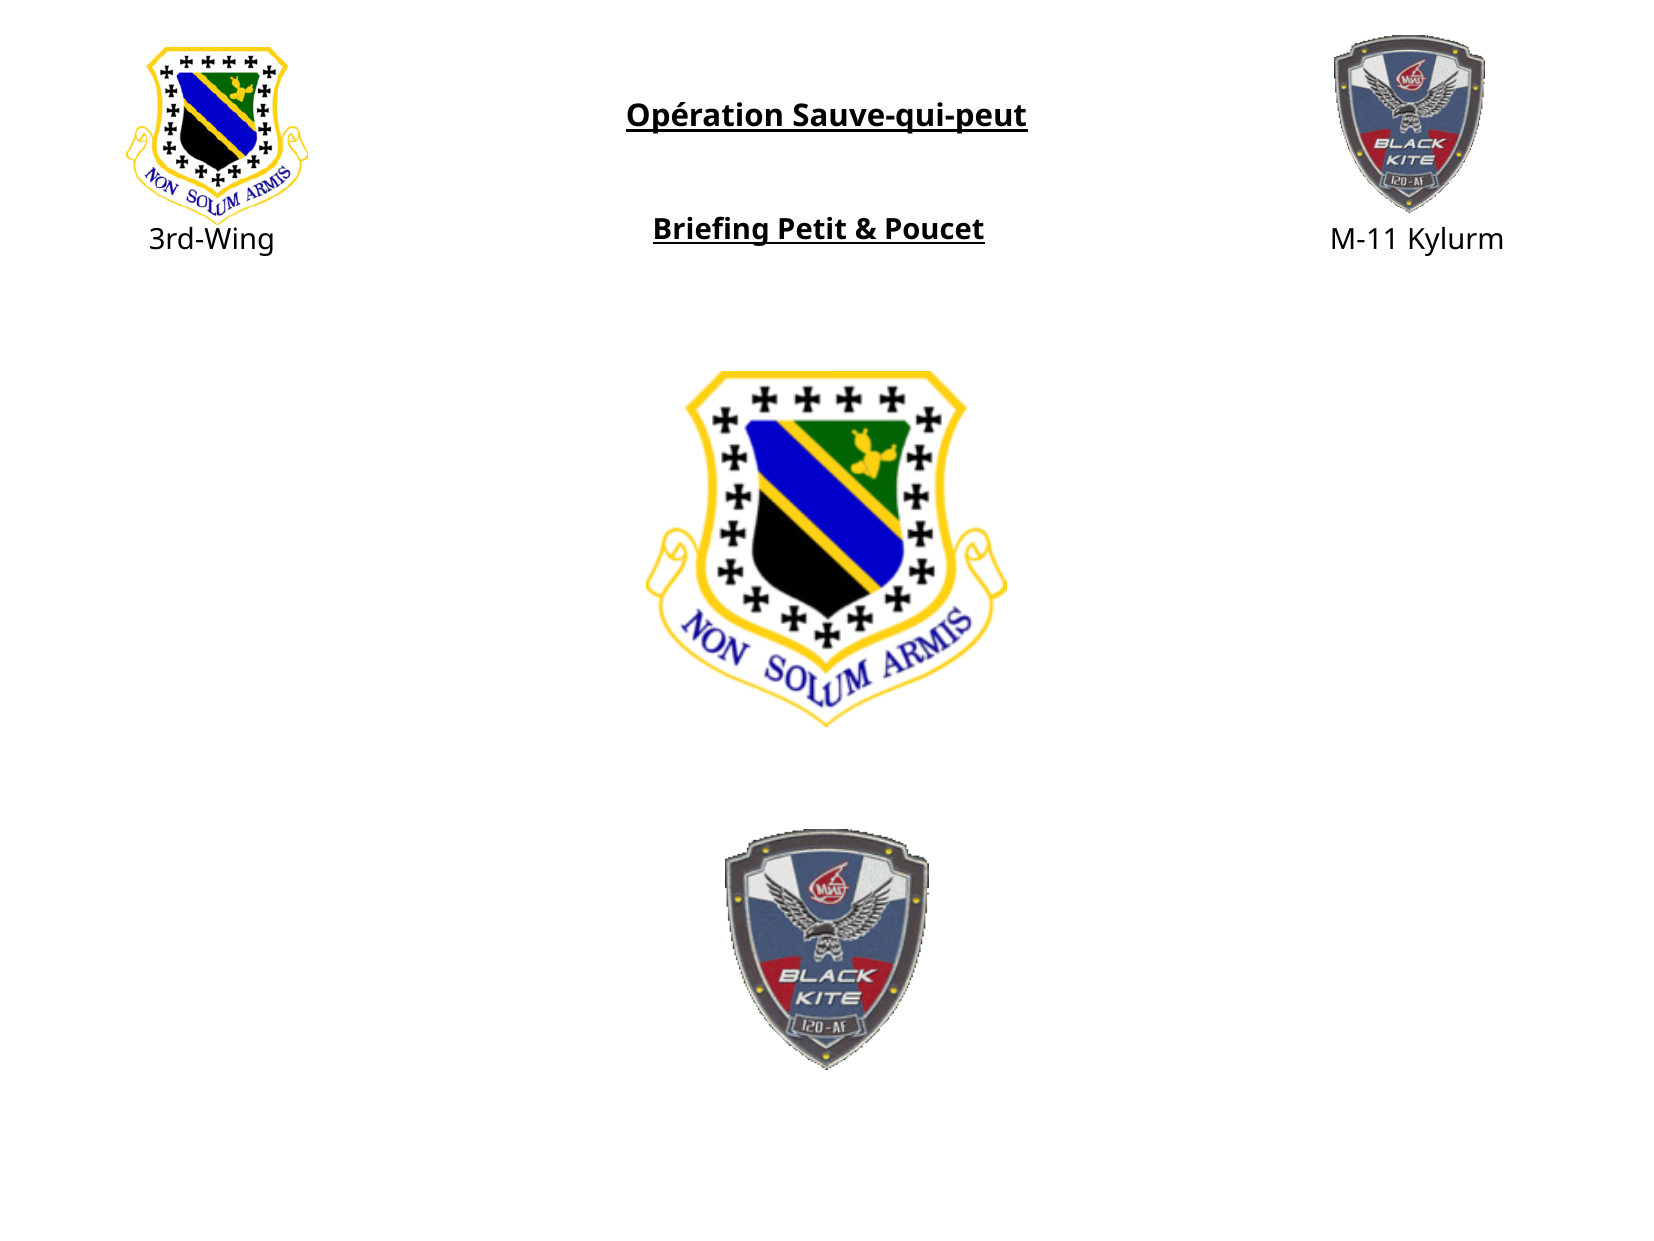

# Opération Sauve-qui-peut 3rd-Wing															M-11 Kylurm
Briefing Petit & Poucet